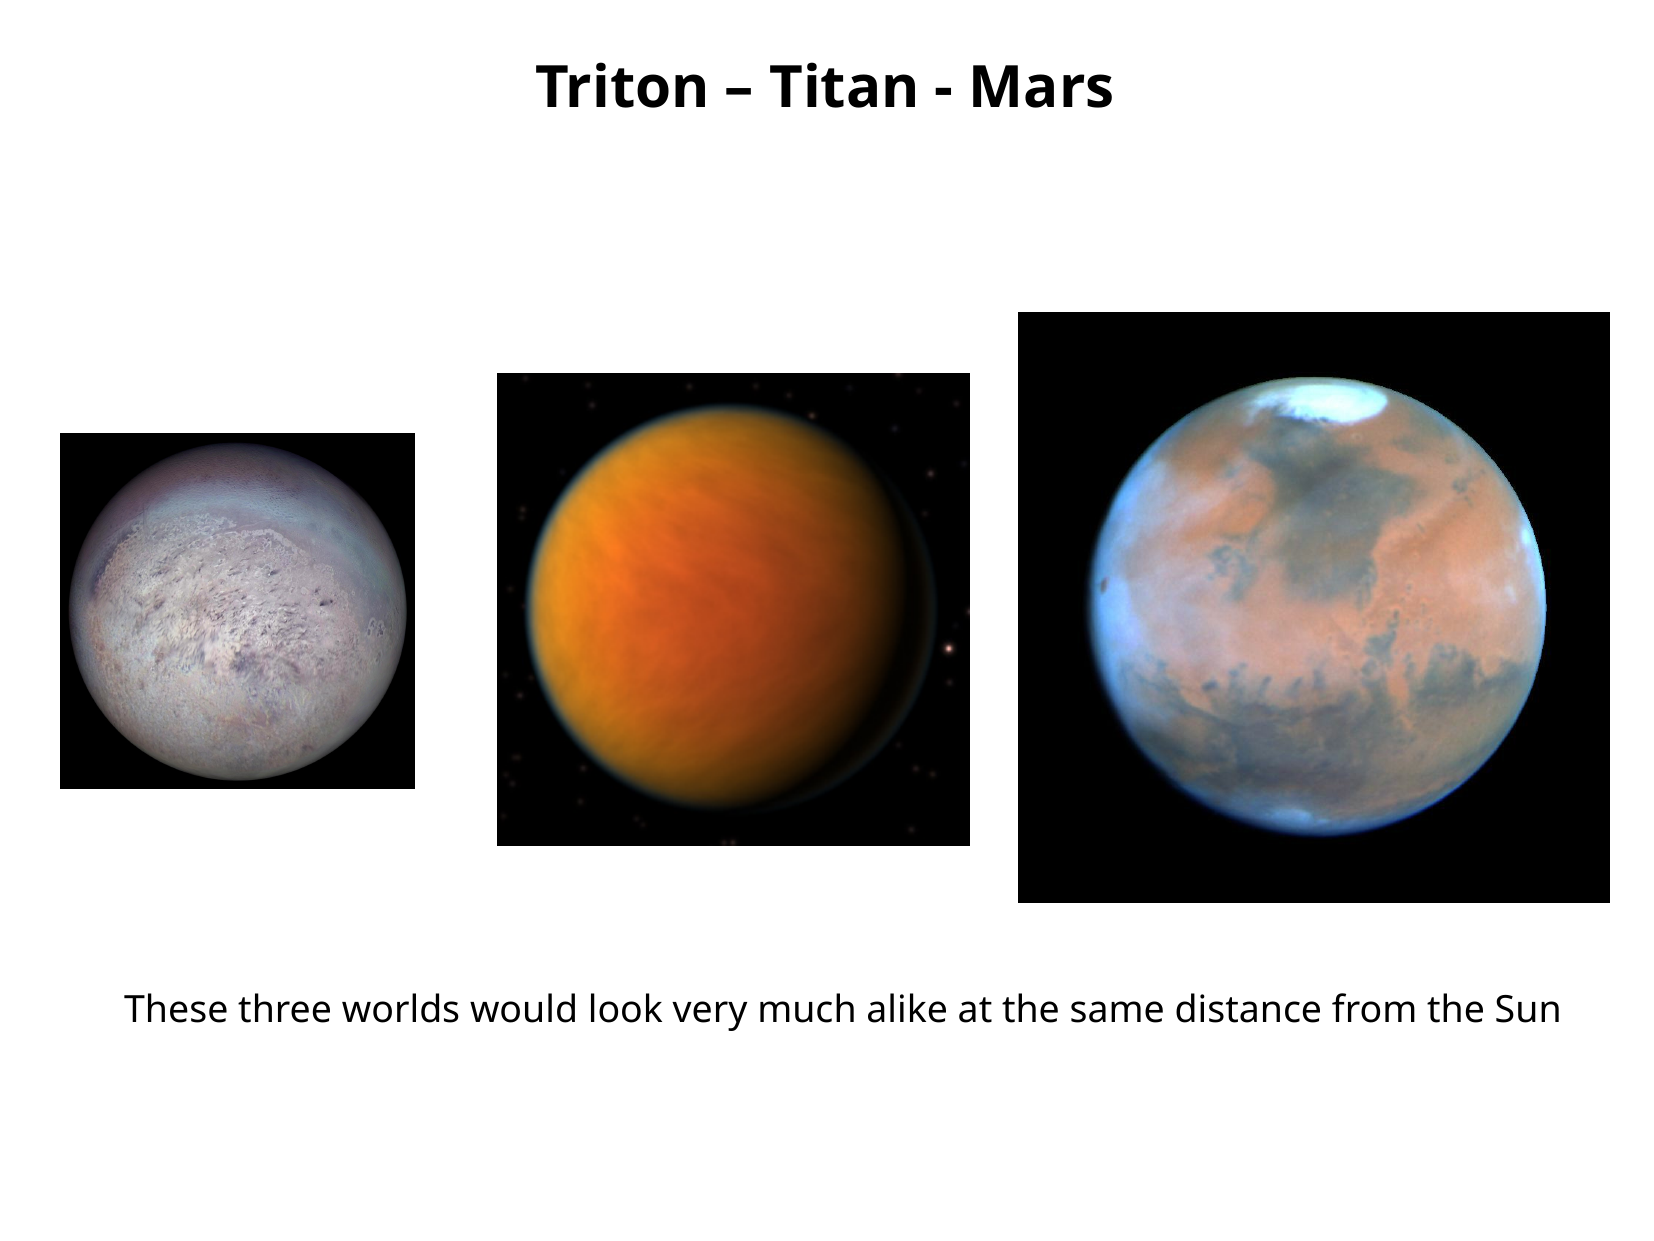

Triton – Titan - Mars
These three worlds would look very much alike at the same distance from the Sun